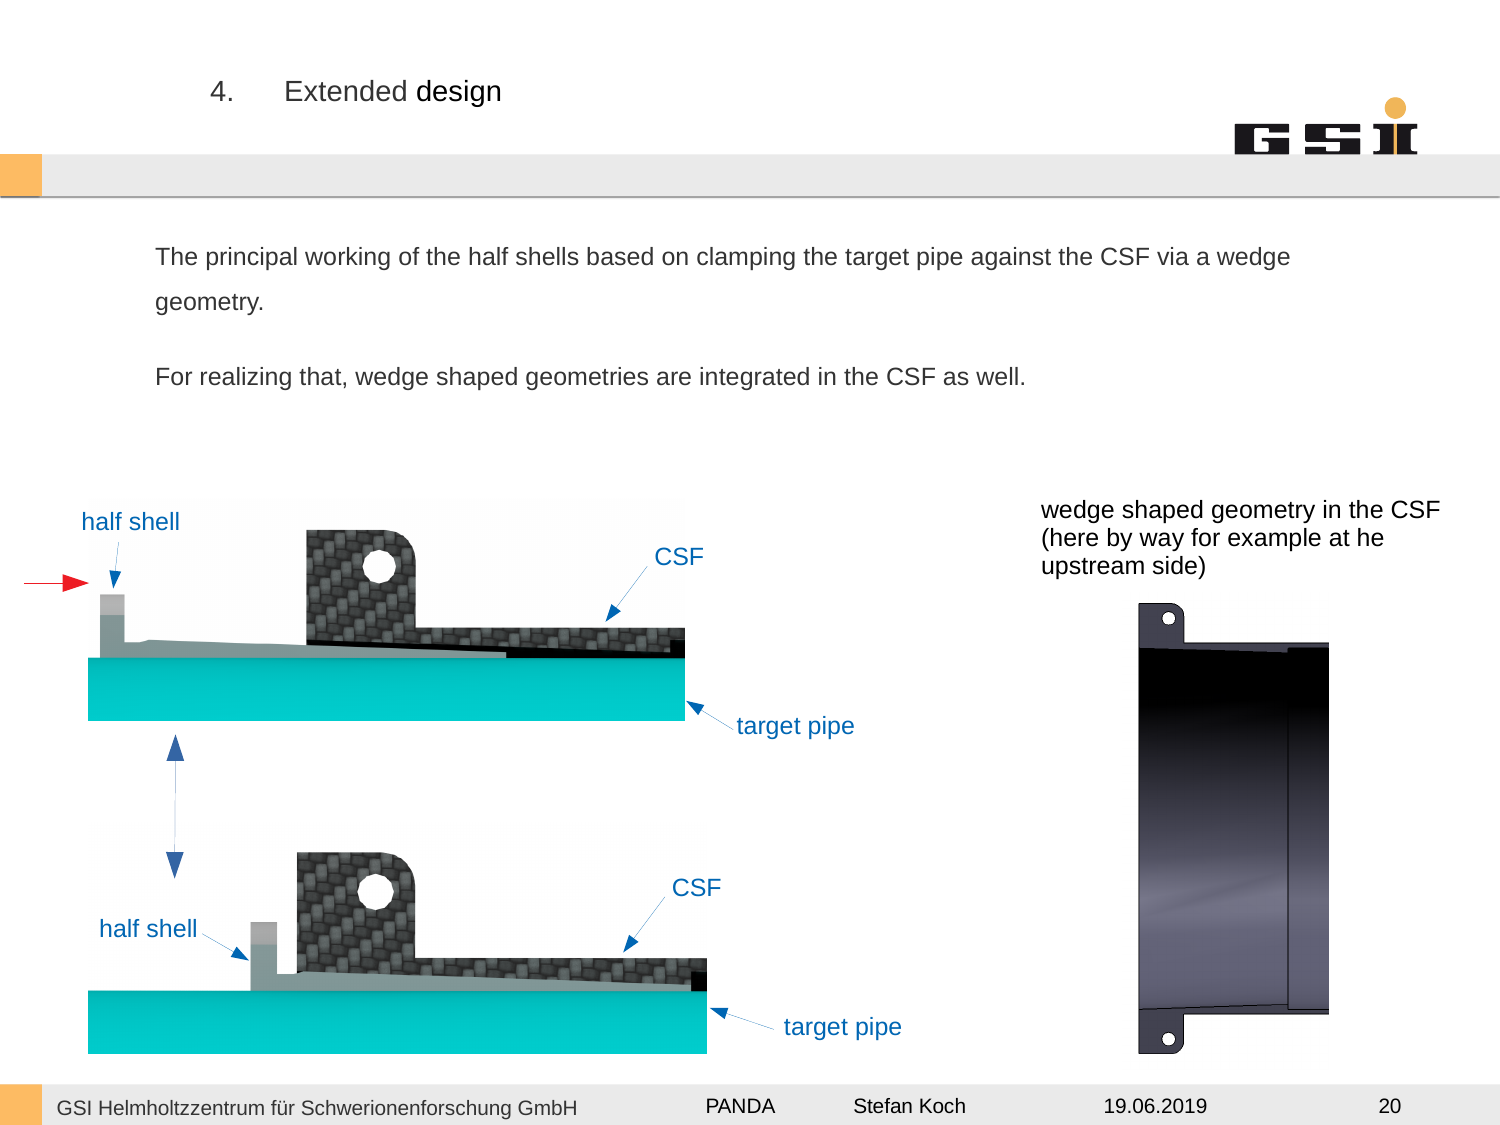

4.	Extended design
# The principal working of the half shells based on clamping the target pipe against the CSF via a wedge geometry.
For realizing that, wedge shaped geometries are integrated in the CSF as well.
wedge shaped geometry in the CSF
(here by way for example at he upstream side)
half shell
CSF
target pipe
CSF
half shell
target pipe